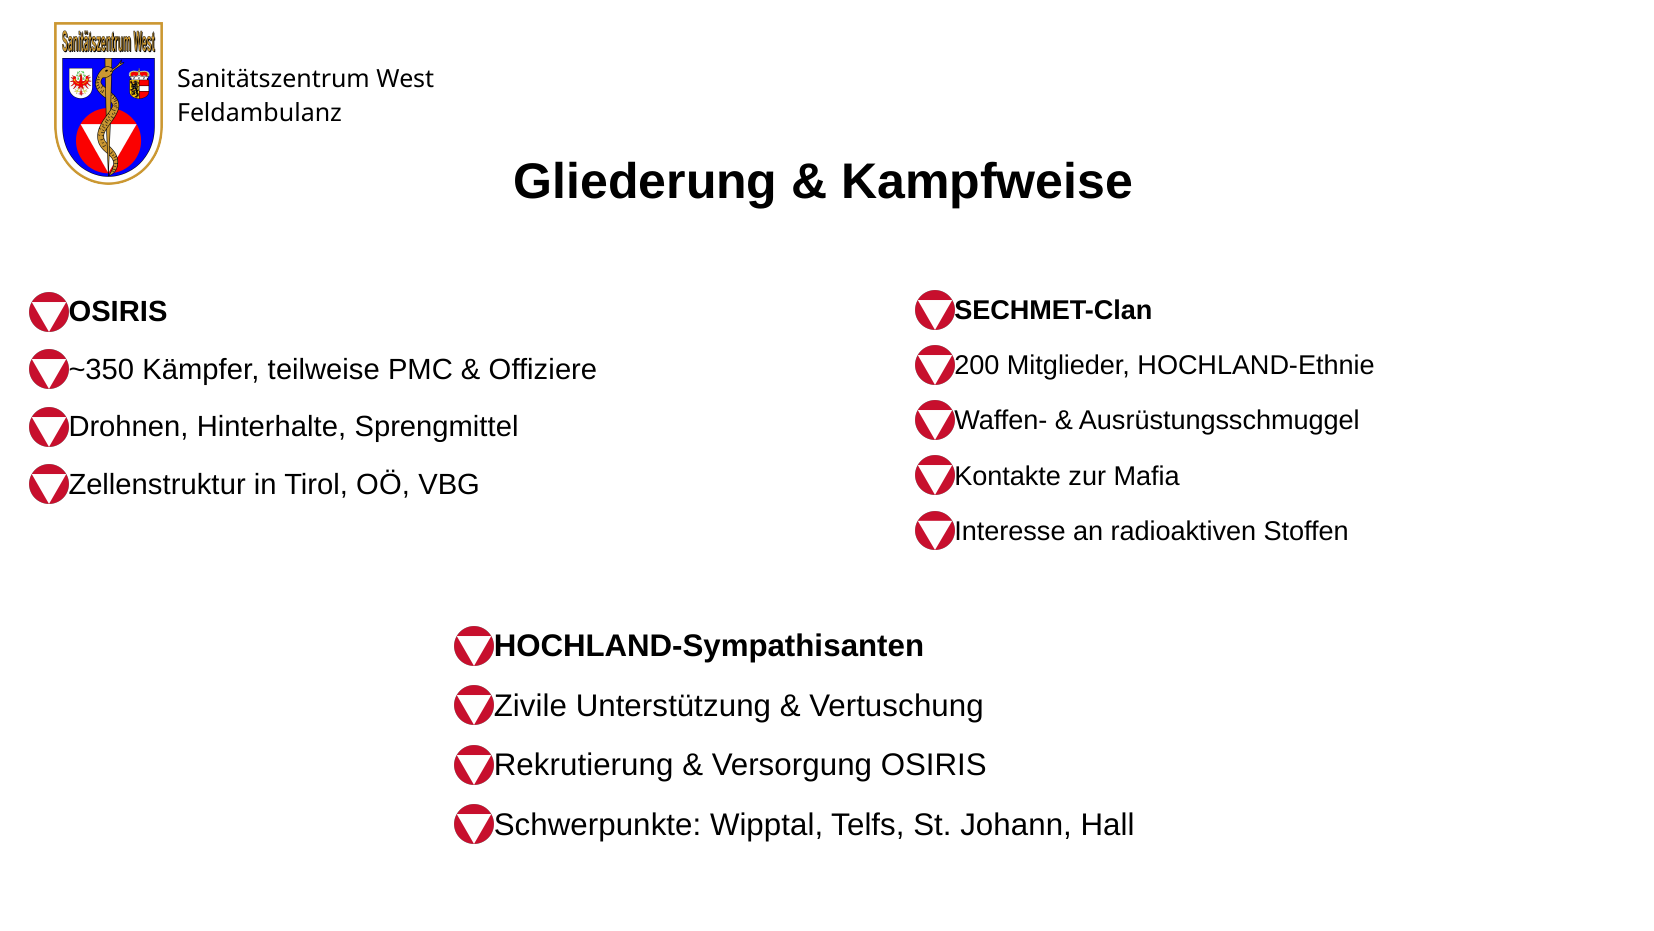

# Gliederung & Kampfweise
OSIRIS
~350 Kämpfer, teilweise PMC & Offiziere
Drohnen, Hinterhalte, Sprengmittel
Zellenstruktur in Tirol, OÖ, VBG
SECHMET-Clan
200 Mitglieder, HOCHLAND-Ethnie
Waffen- & Ausrüstungsschmuggel
Kontakte zur Mafia
Interesse an radioaktiven Stoffen
HOCHLAND-Sympathisanten
Zivile Unterstützung & Vertuschung
Rekrutierung & Versorgung OSIRIS
Schwerpunkte: Wipptal, Telfs, St. Johann, Hall